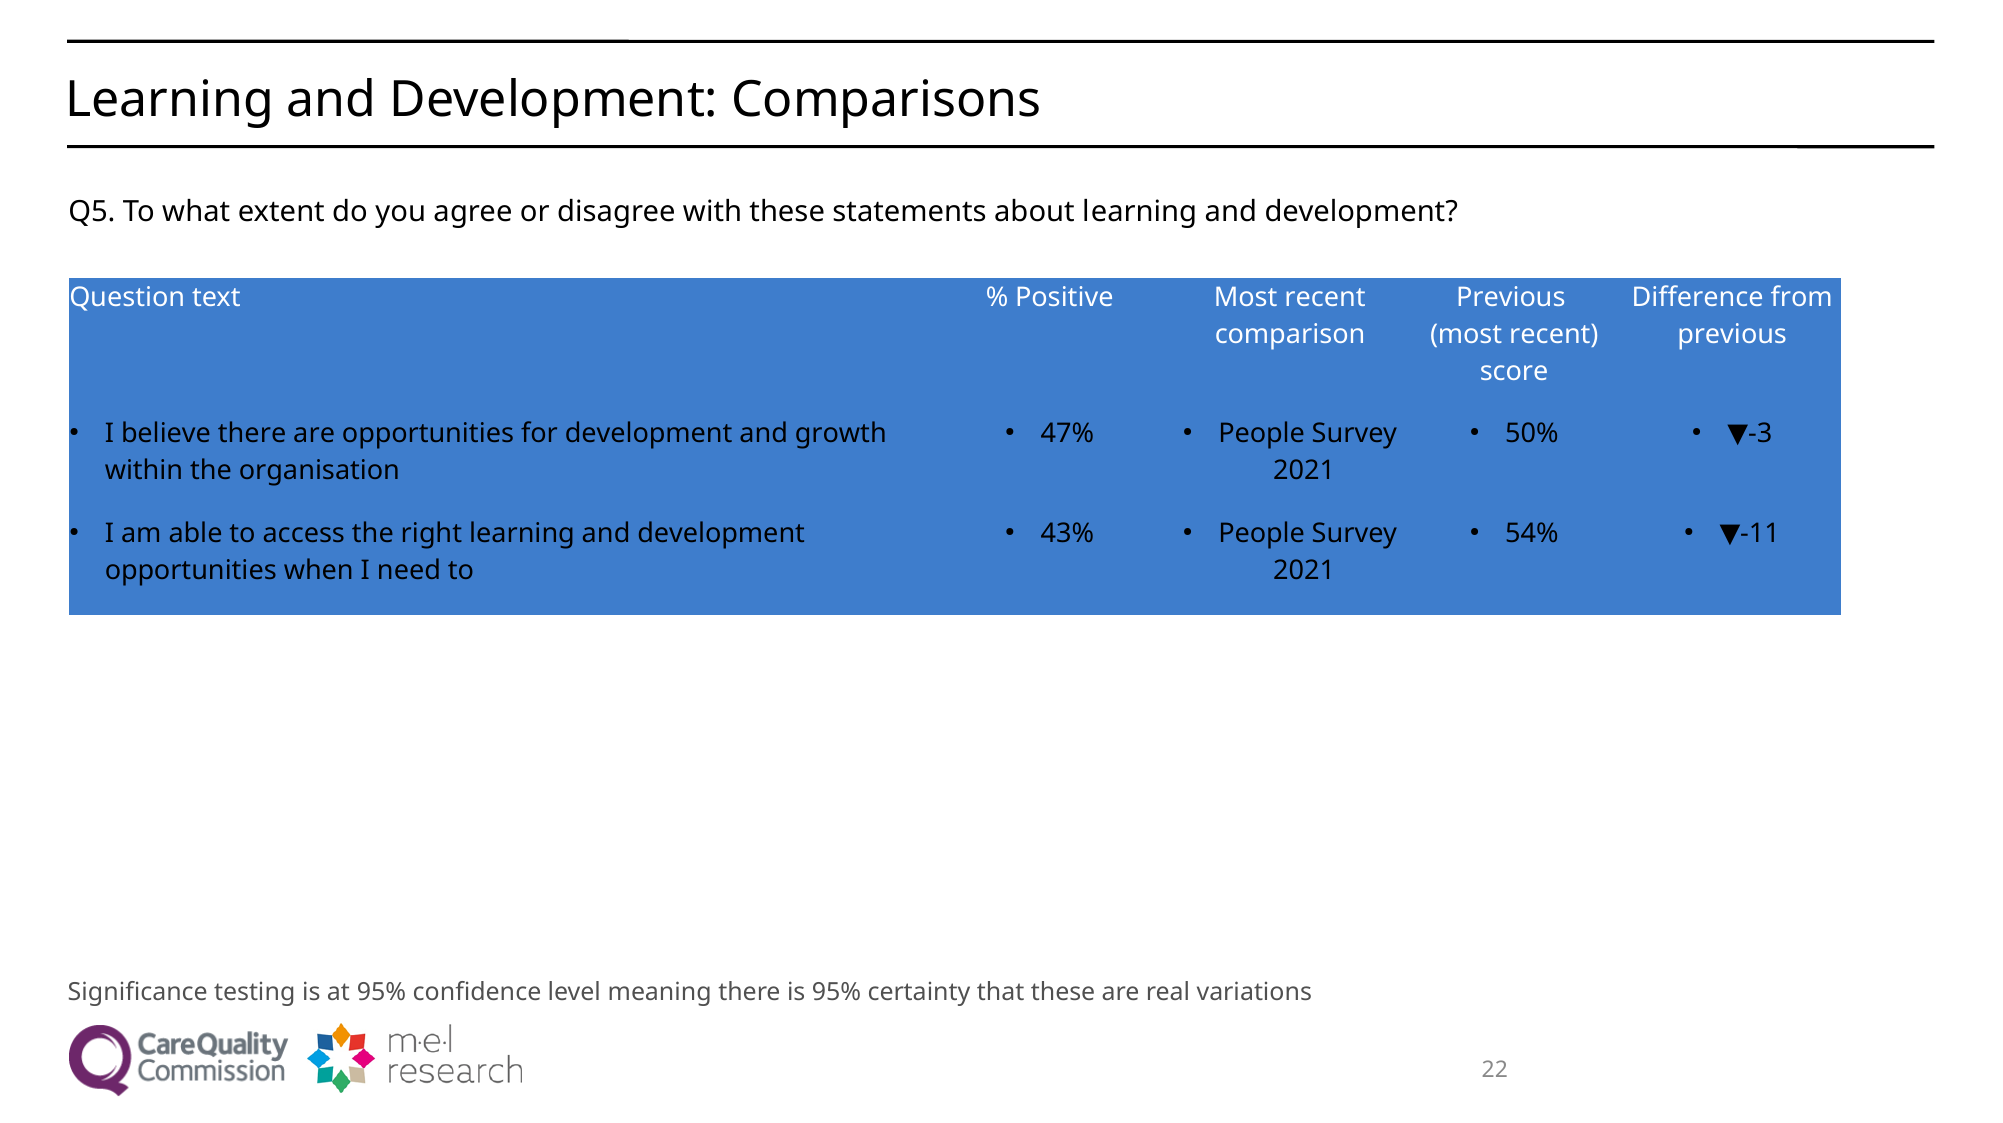

# Learning and Development: Comparisons
Q5. To what extent do you agree or disagree with these statements about learning and development?
| Question text | % Positive | | Most recent comparison | Previous (most recent) score | Difference from previous |
| --- | --- | --- | --- | --- | --- |
| I believe there are opportunities for development and growth within the organisation | 47% | | People Survey 2021 | 50% | ▼-3 |
| I am able to access the right learning and development opportunities when I need to | 43% | | People Survey 2021 | 54% | ▼-11 |
Significance testing is at 95% confidence level meaning there is 95% certainty that these are real variations
20